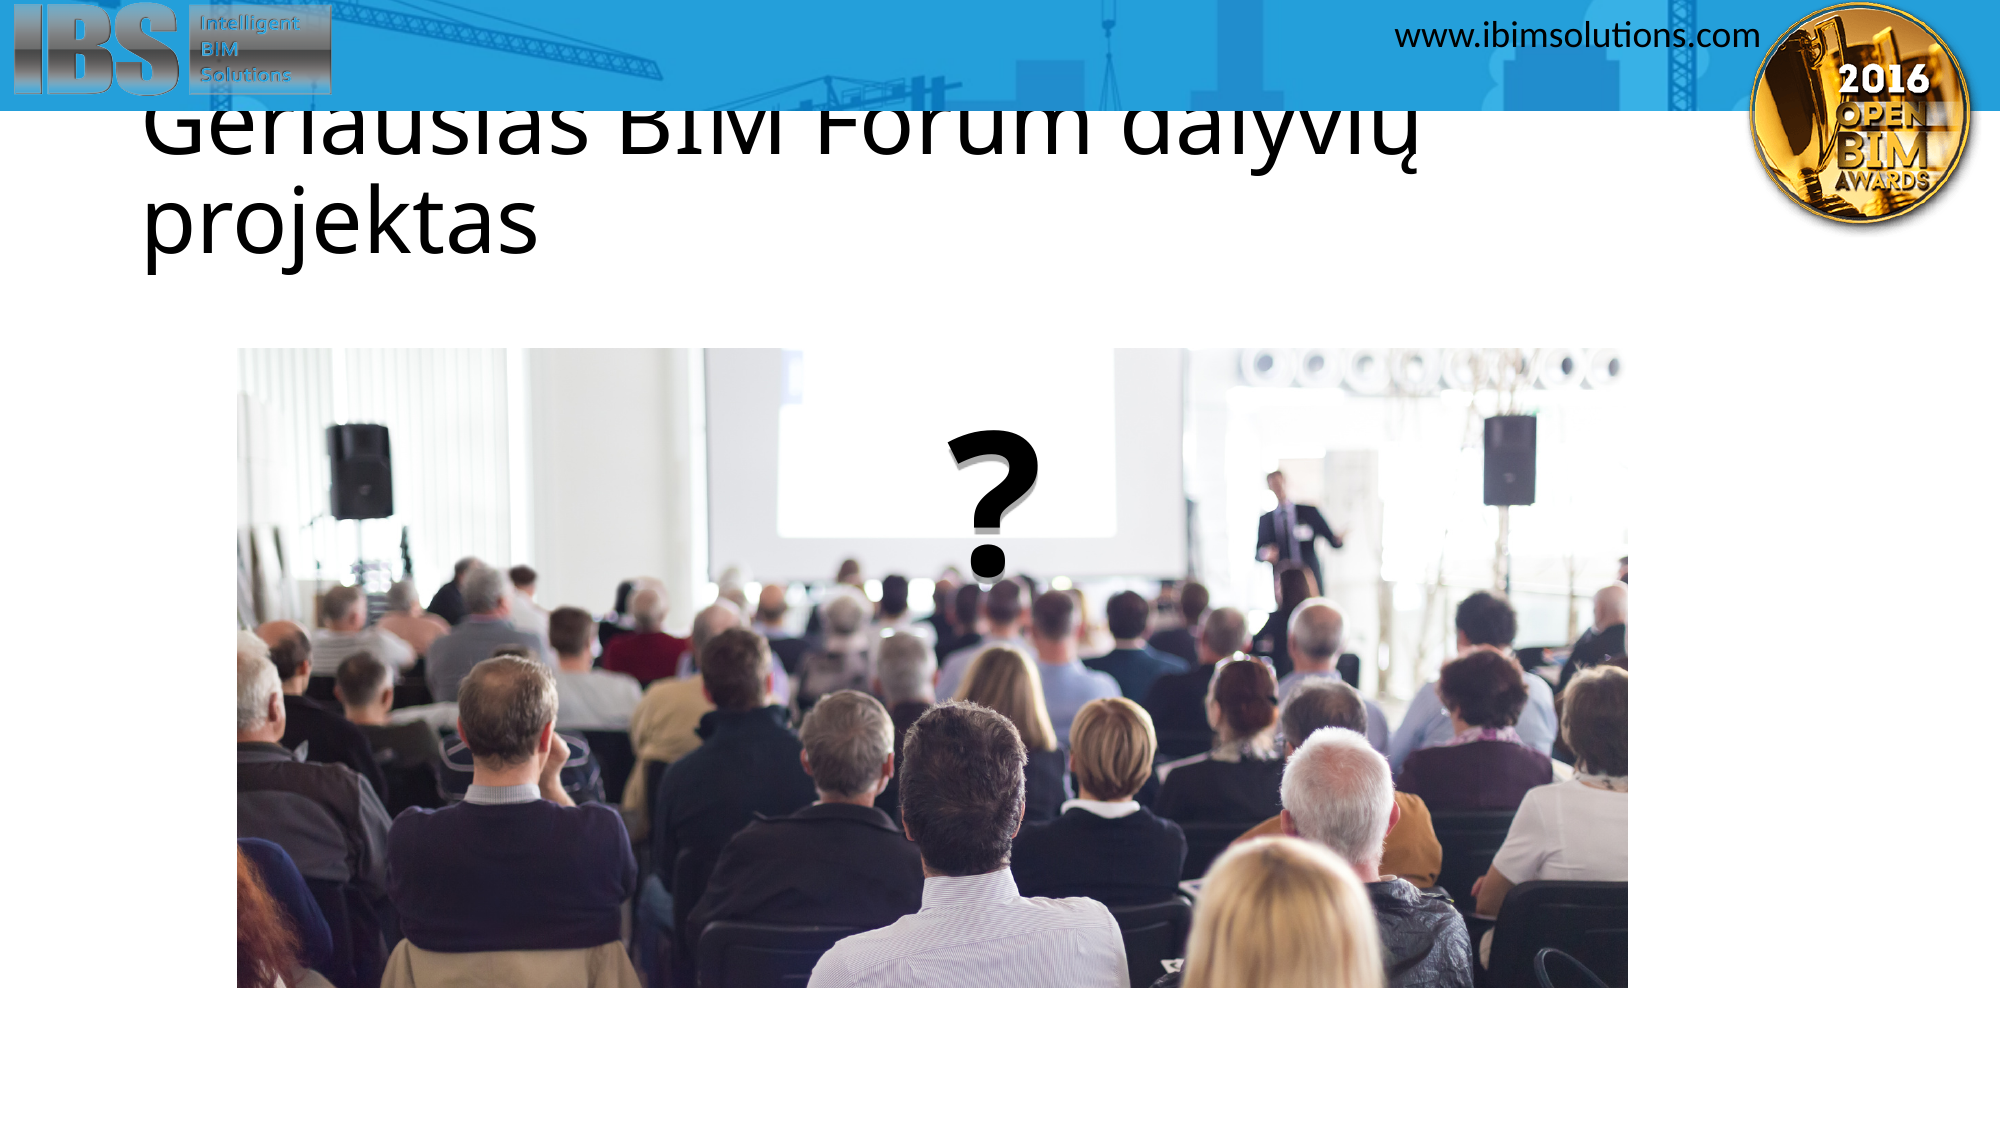

www.ibimsolutions.com
# Geriausias BIM Forum dalyvių projektas
?